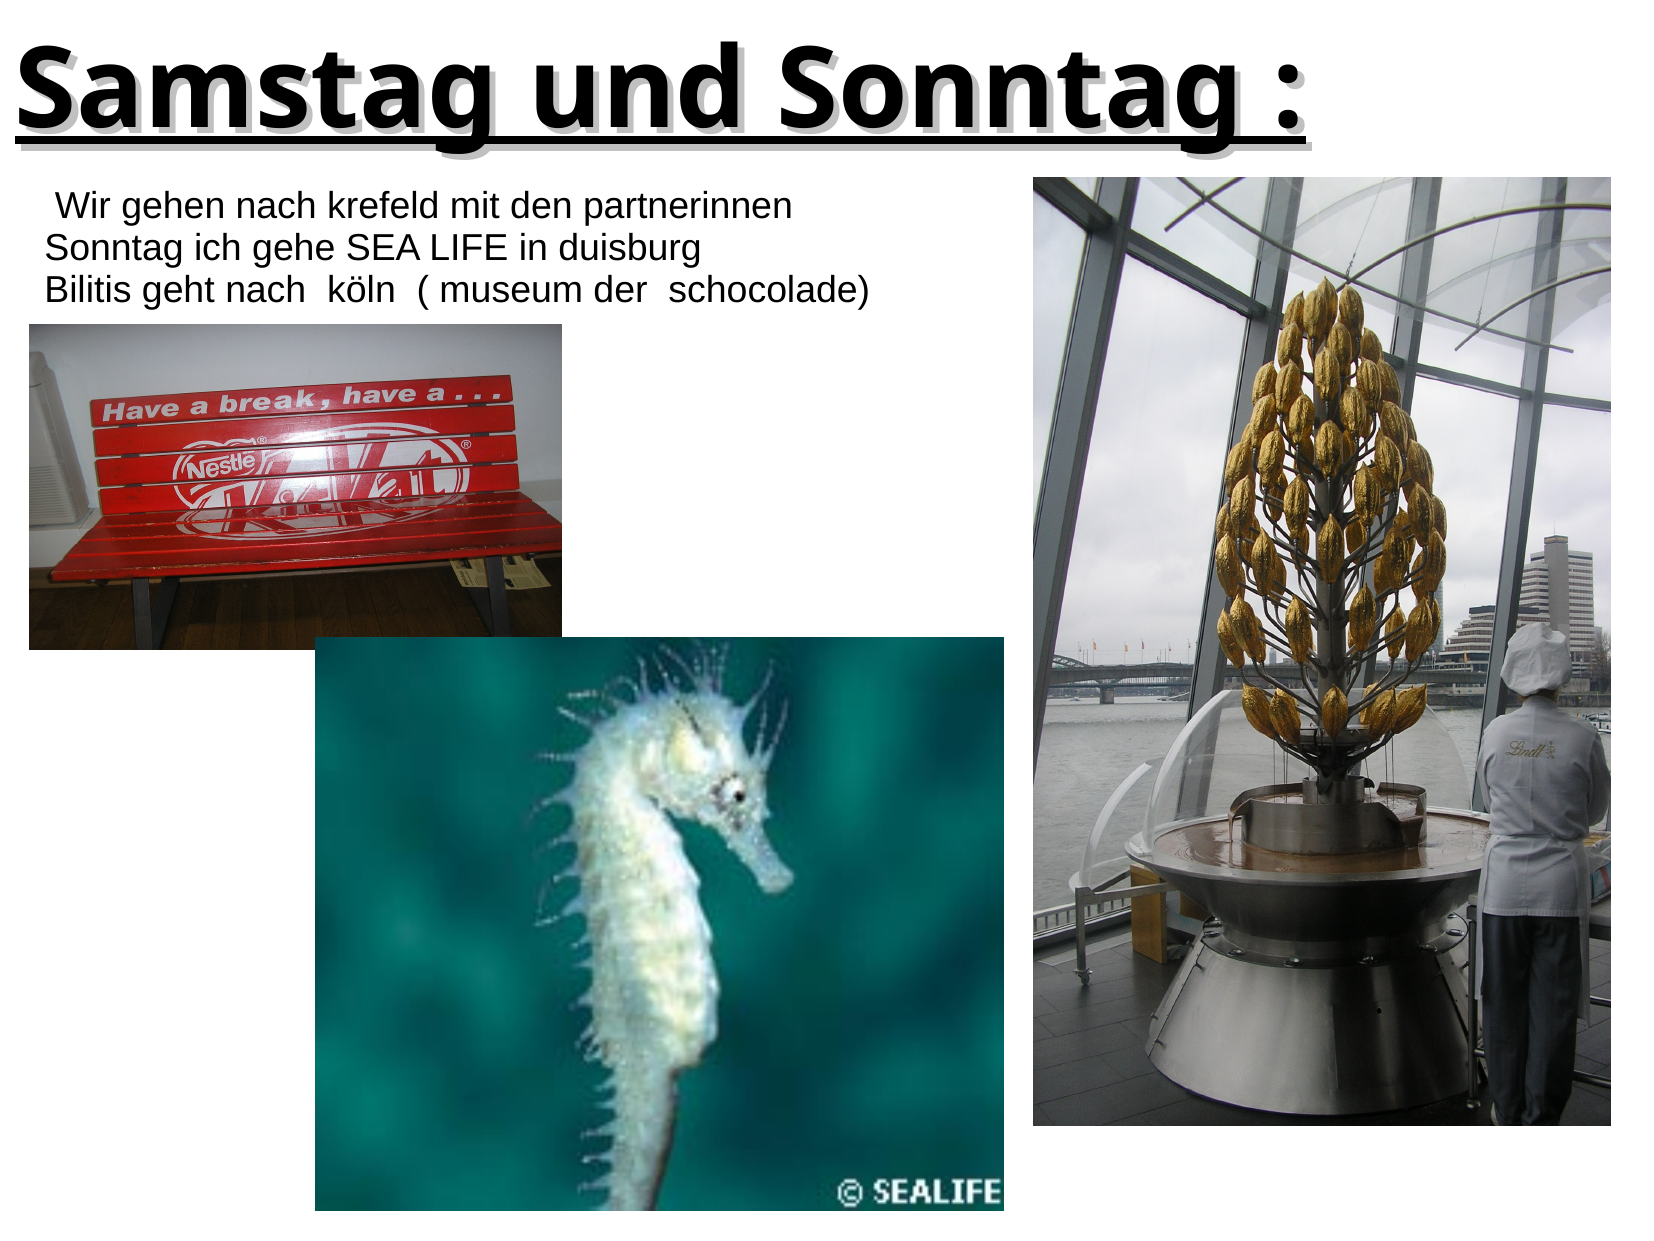

Samstag und Sonntag :
 Wir gehen nach krefeld mit den partnerinnen
Sonntag ich gehe SEA LIFE in duisburg
Bilitis geht nach köln ( museum der schocolade)